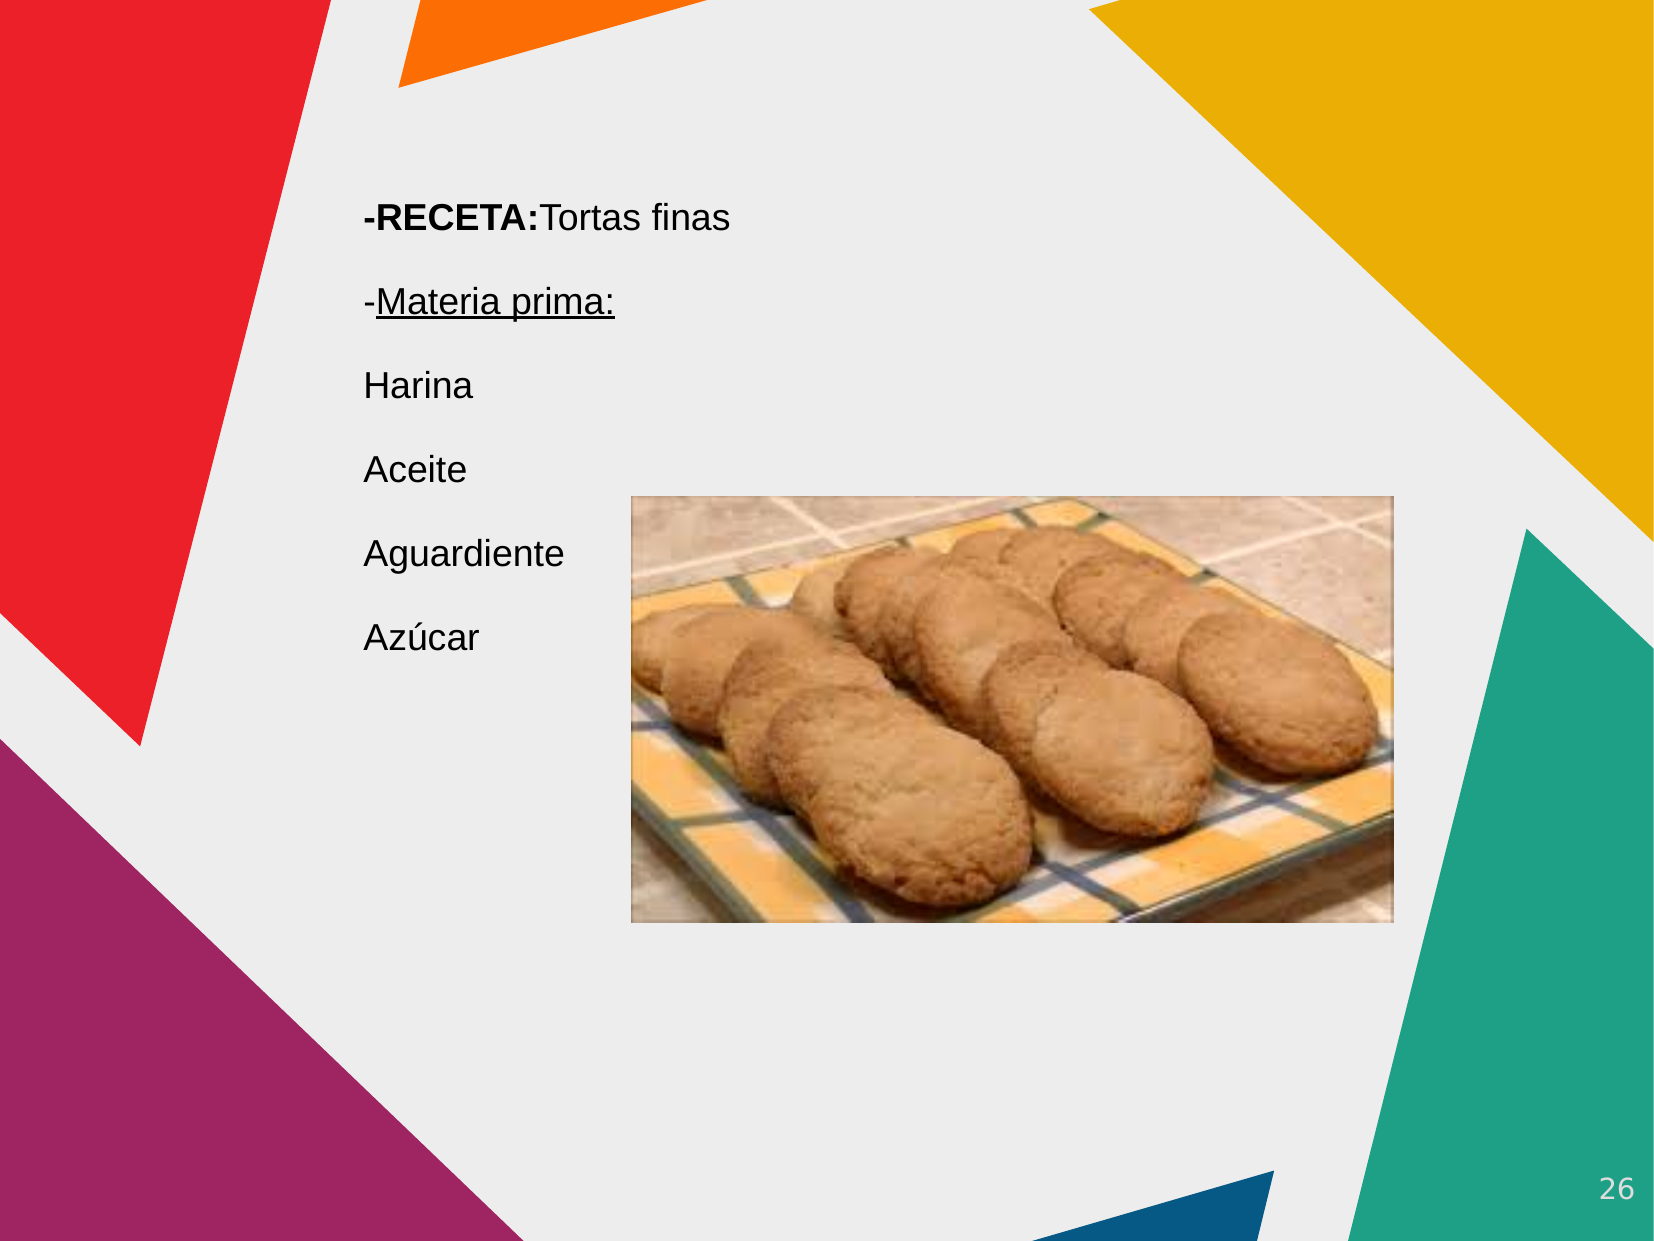

-RECETA:Tortas finas
-Materia prima:
Harina
Aceite
Aguardiente
Azúcar
26